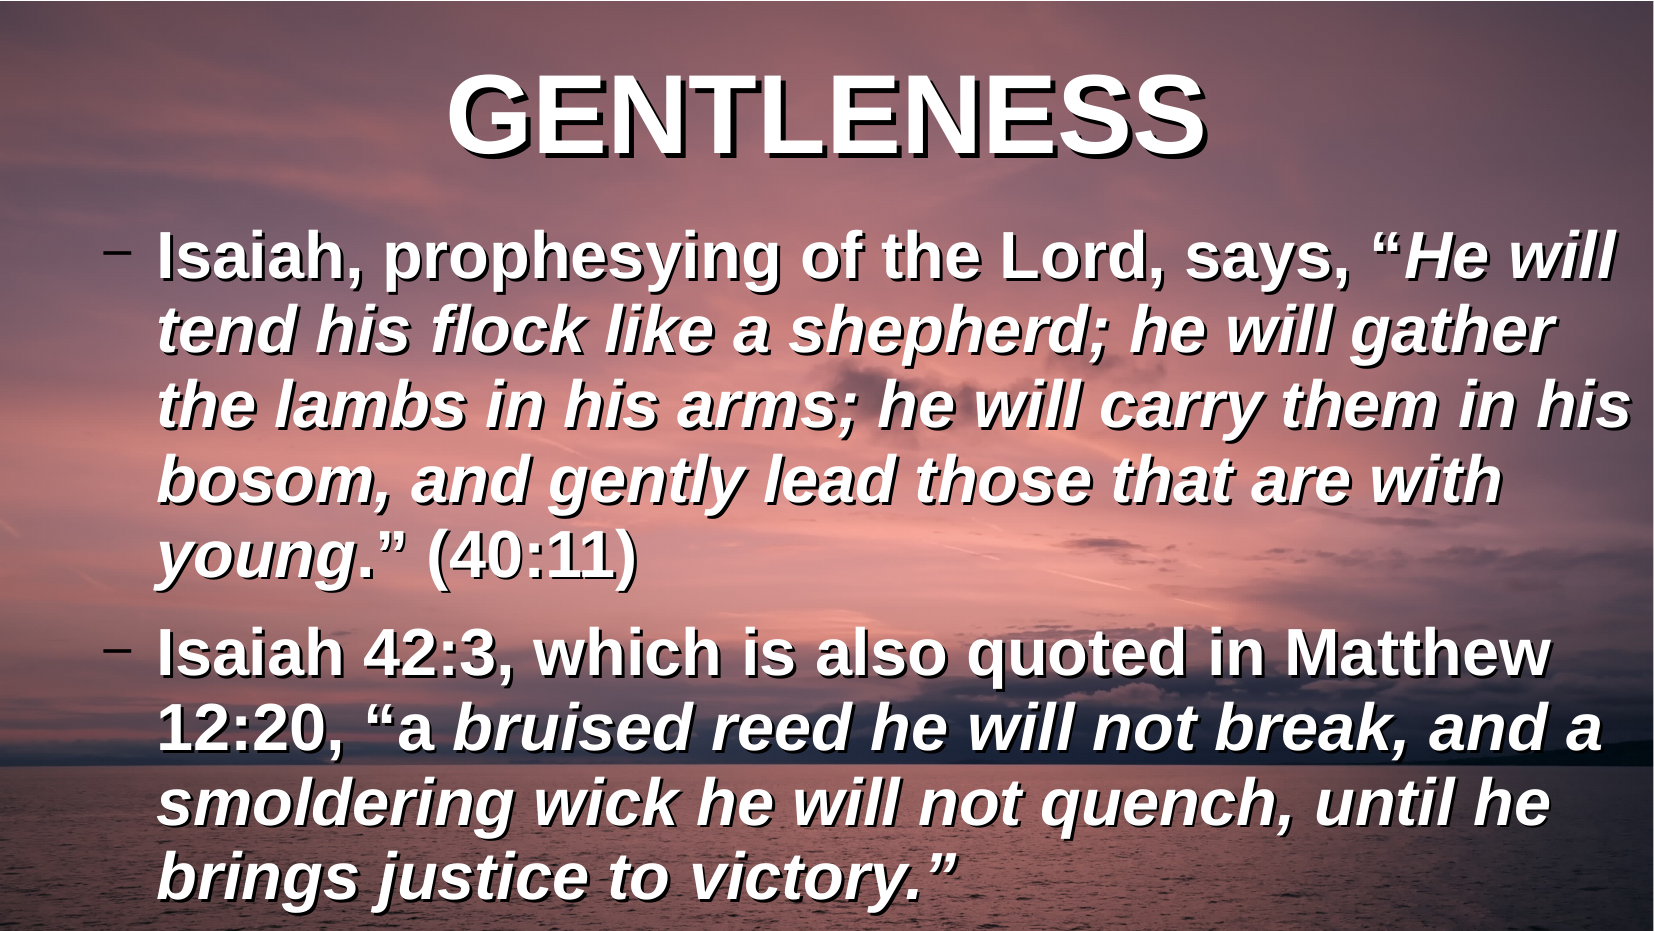

# GENTLENESS
Isaiah, prophesying of the Lord, says, “He will tend his flock like a shepherd; he will gather the lambs in his arms; he will carry them in his bosom, and gently lead those that are with young.” (40:11)
Isaiah 42:3, which is also quoted in Matthew 12:20, “a bruised reed he will not break, and a smoldering wick he will not quench, until he brings justice to victory.”